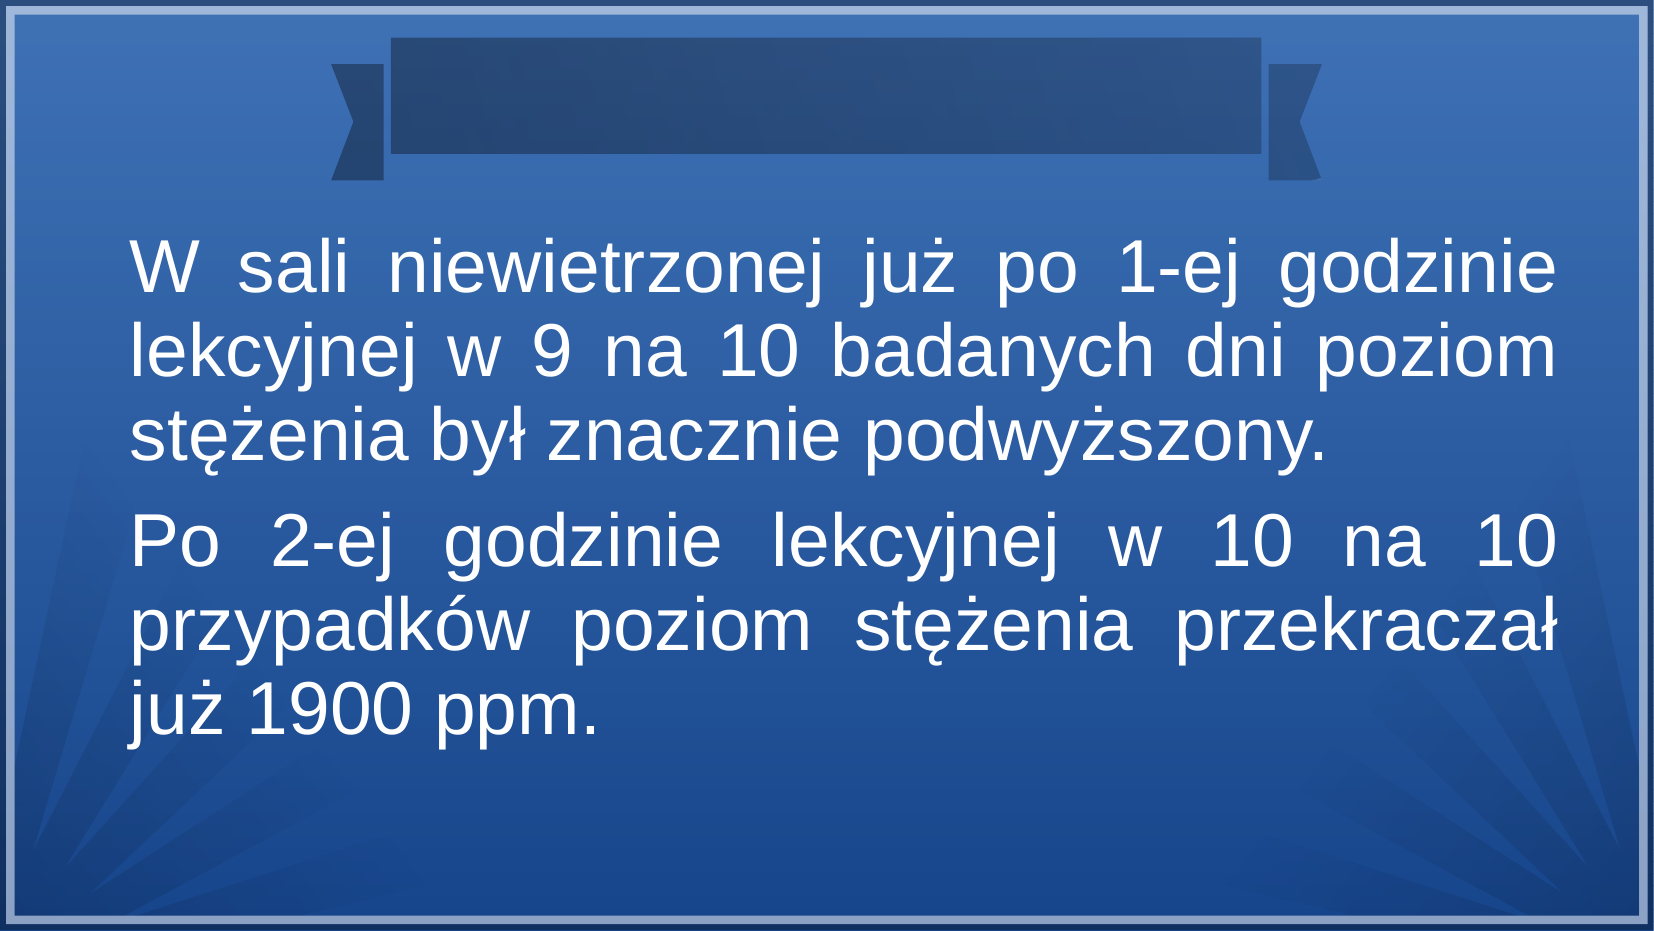

#
W sali niewietrzonej już po 1-ej godzinie lekcyjnej w 9 na 10 badanych dni poziom stężenia był znacznie podwyższony.
Po 2-ej godzinie lekcyjnej w 10 na 10 przypadków poziom stężenia przekraczał już 1900 ppm.